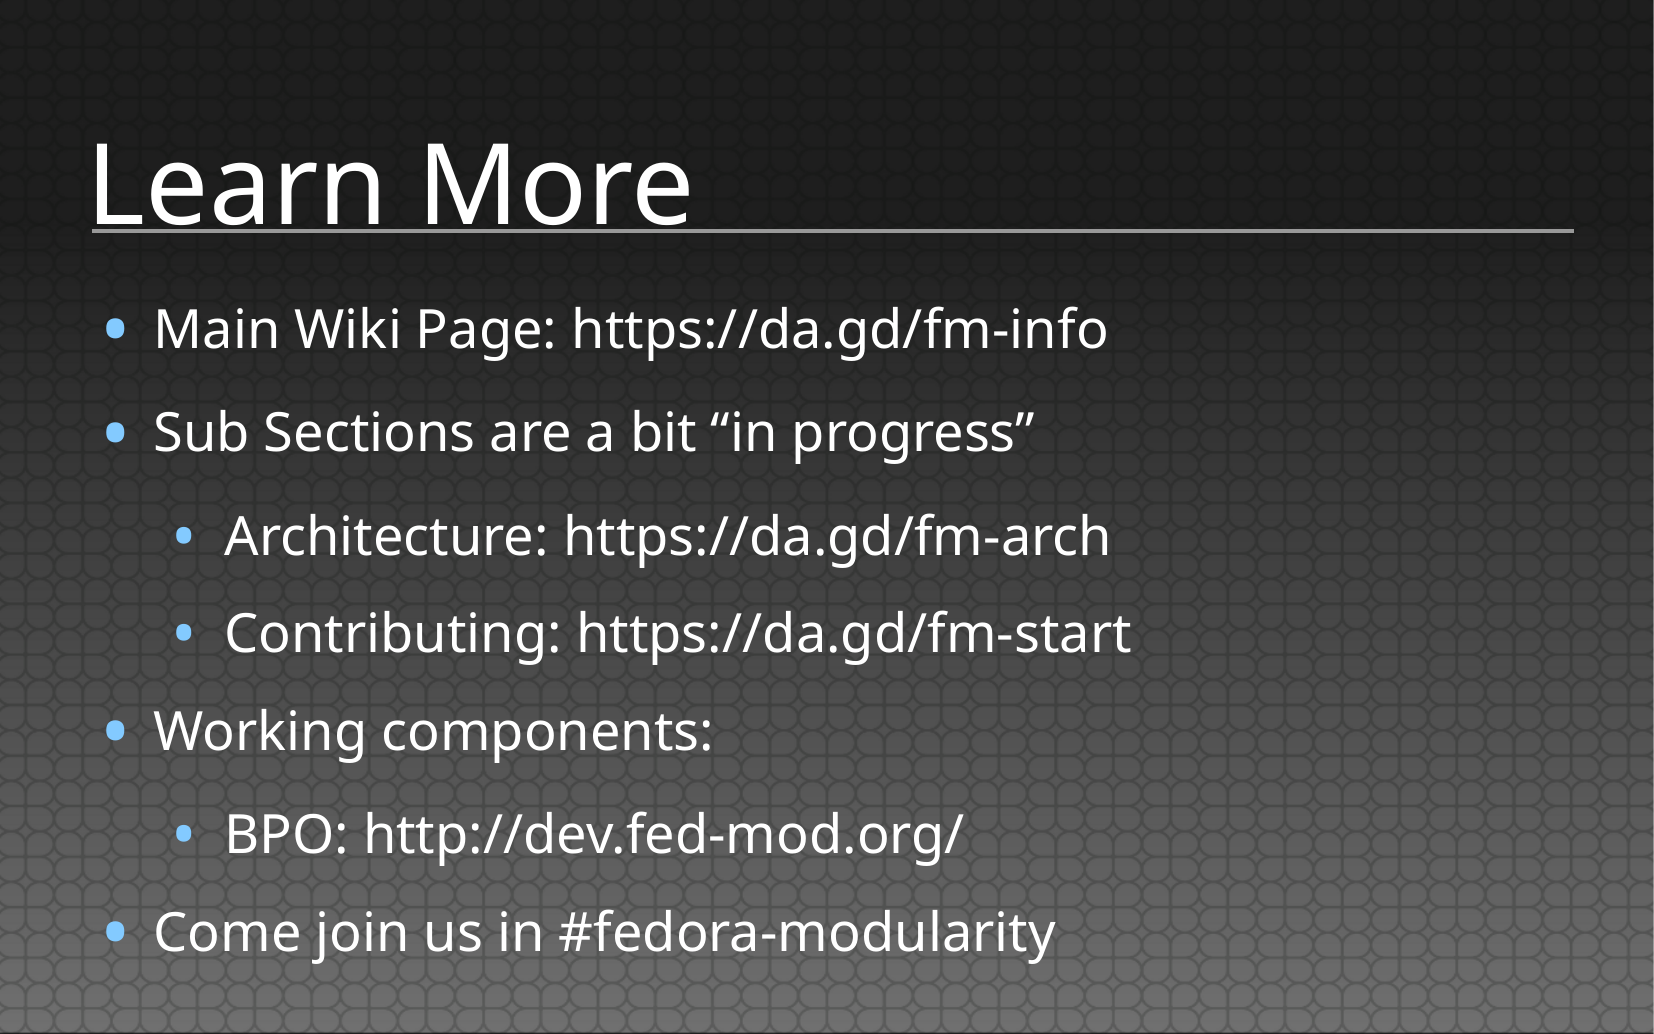

# Learn More
Main Wiki Page: https://da.gd/fm-info
Sub Sections are a bit “in progress”
Architecture: https://da.gd/fm-arch
Contributing: https://da.gd/fm-start
Working components:
BPO: http://dev.fed-mod.org/
Come join us in #fedora-modularity